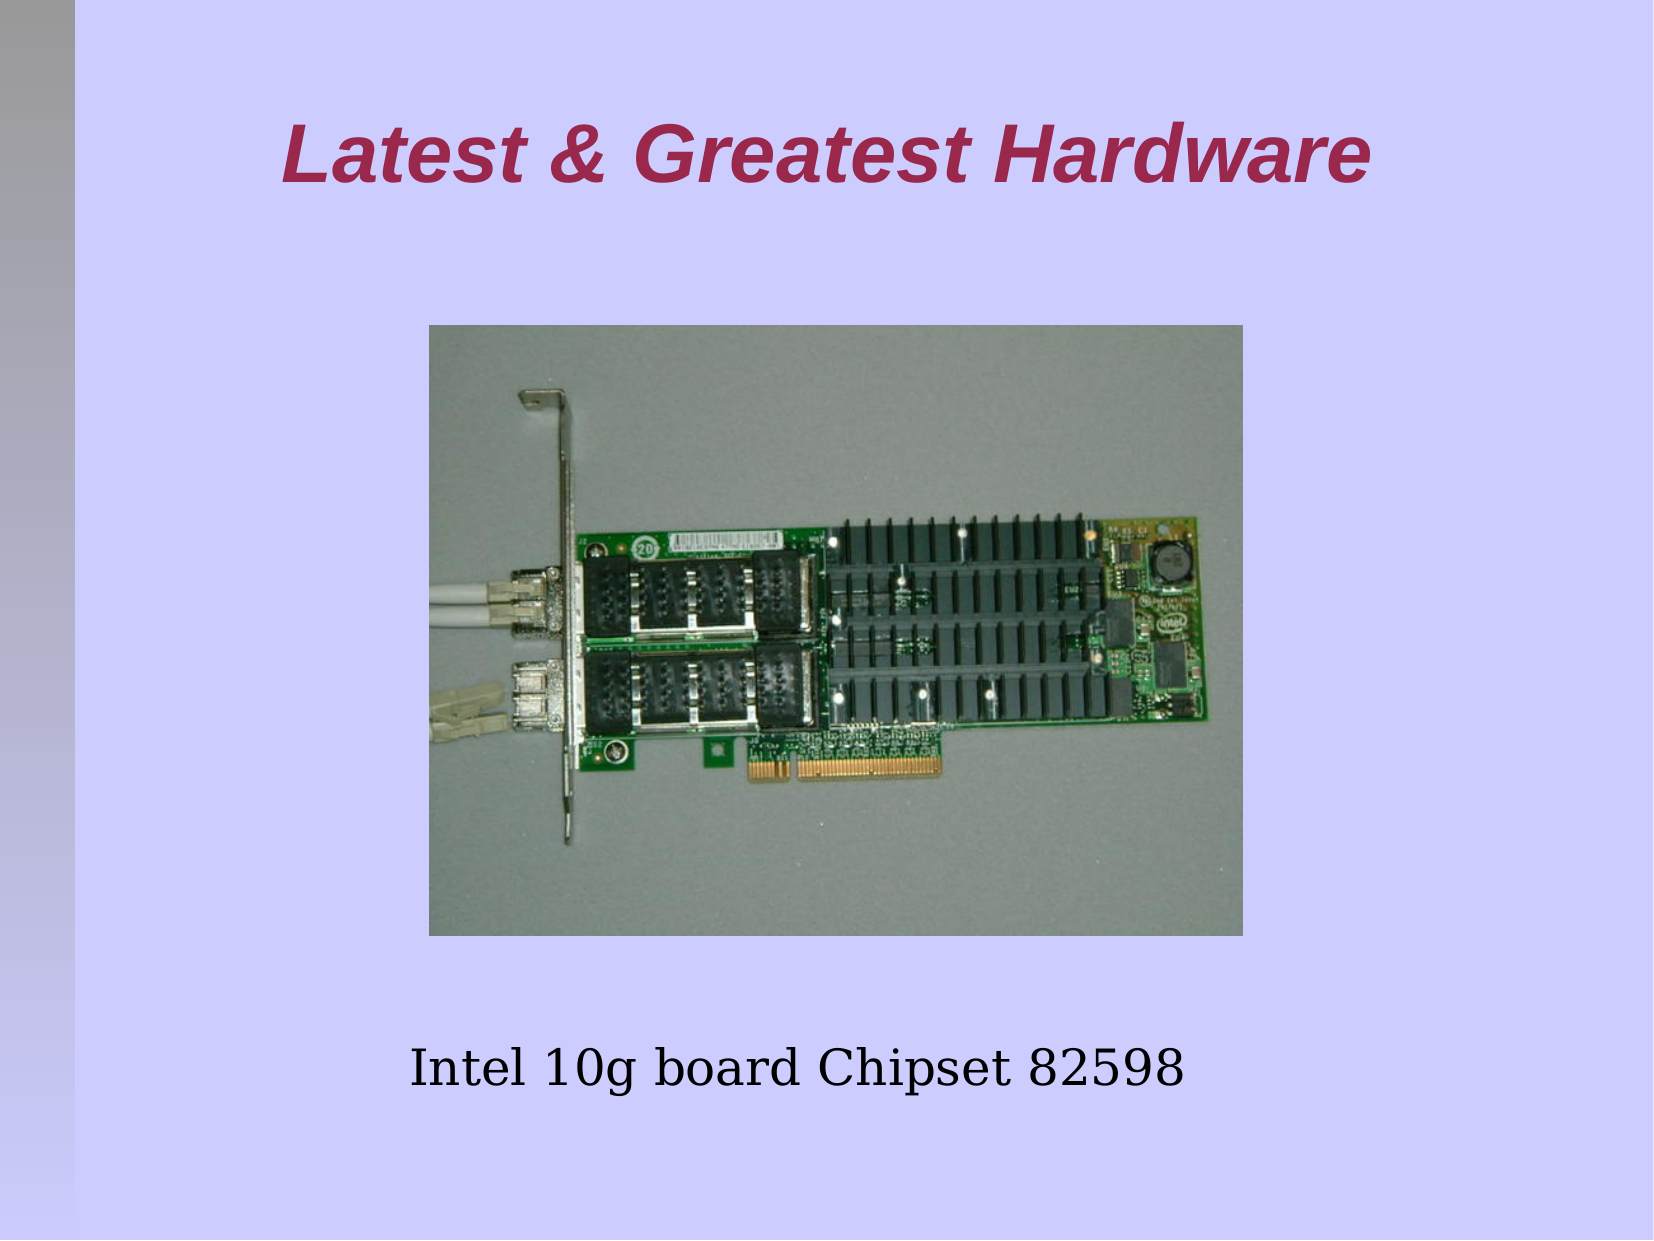

# Latest & Greatest Hardware
Intel 10g board Chipset 82598